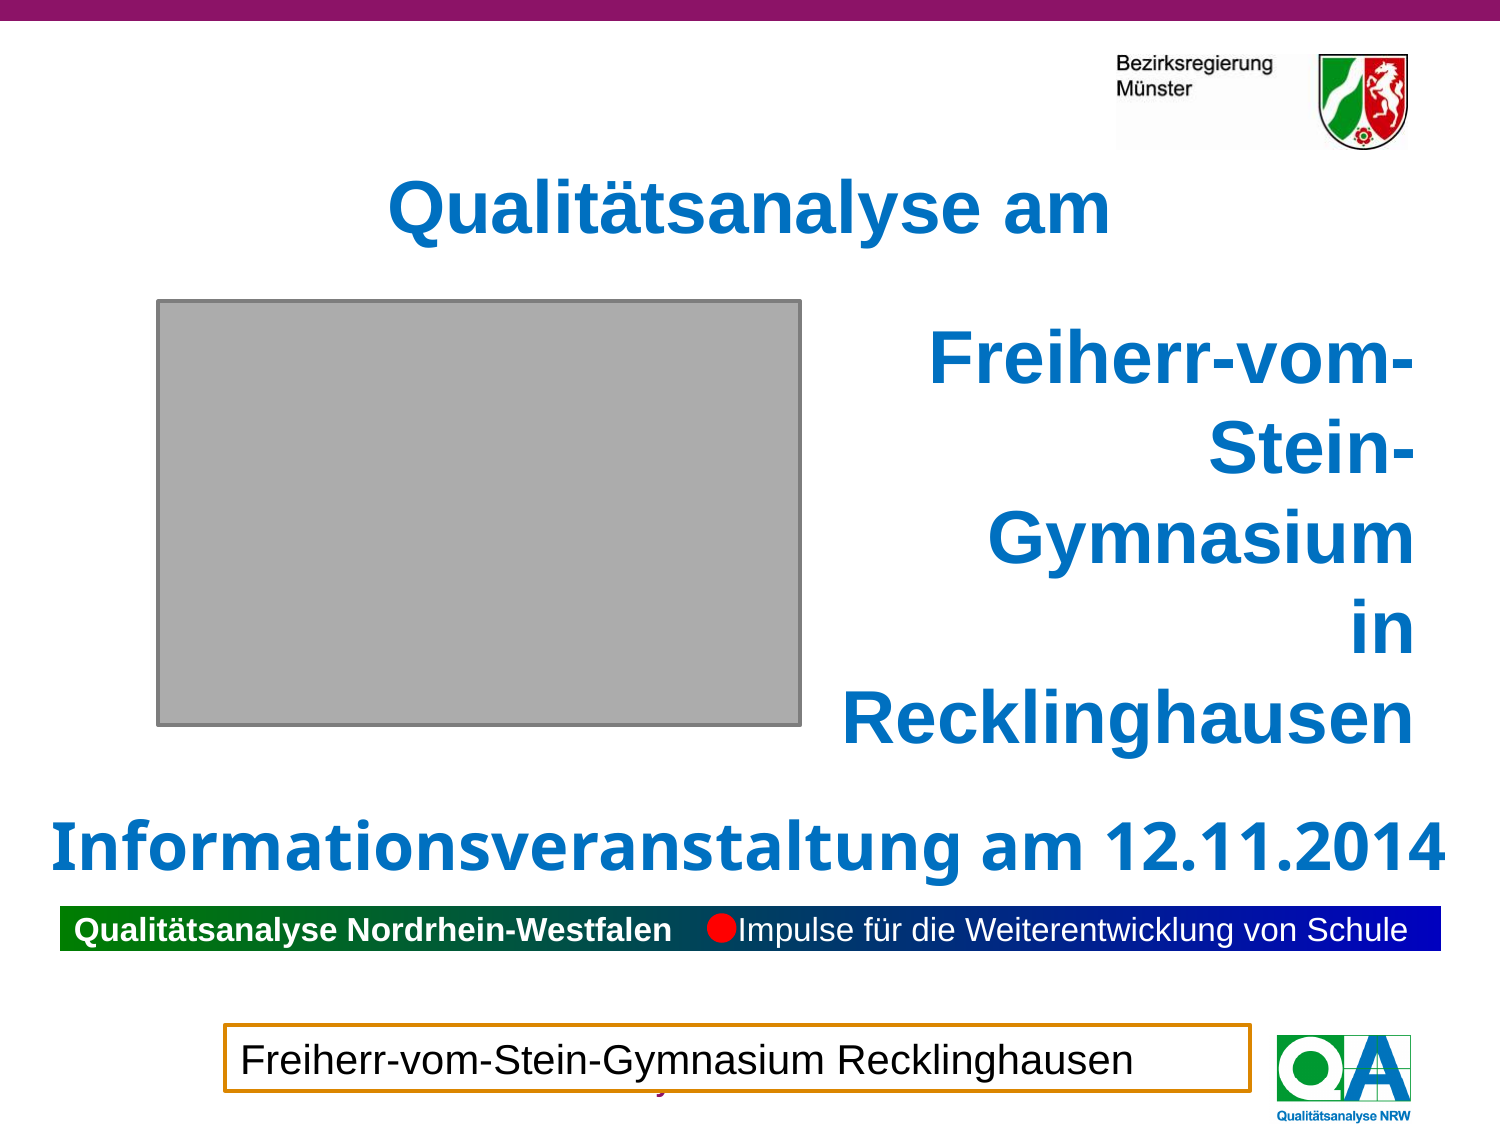

Qualitätsanalyse am
Freiherr-vom-Stein-Gymnasium
in Recklinghausen
Informationsveranstaltung am 12.11.2014
Qualitätsanalyse Nordrhein-Westfalen Impulse für die Weiterentwicklung von Schule
Freiherr-vom-Stein-Gymnasium Recklinghausen